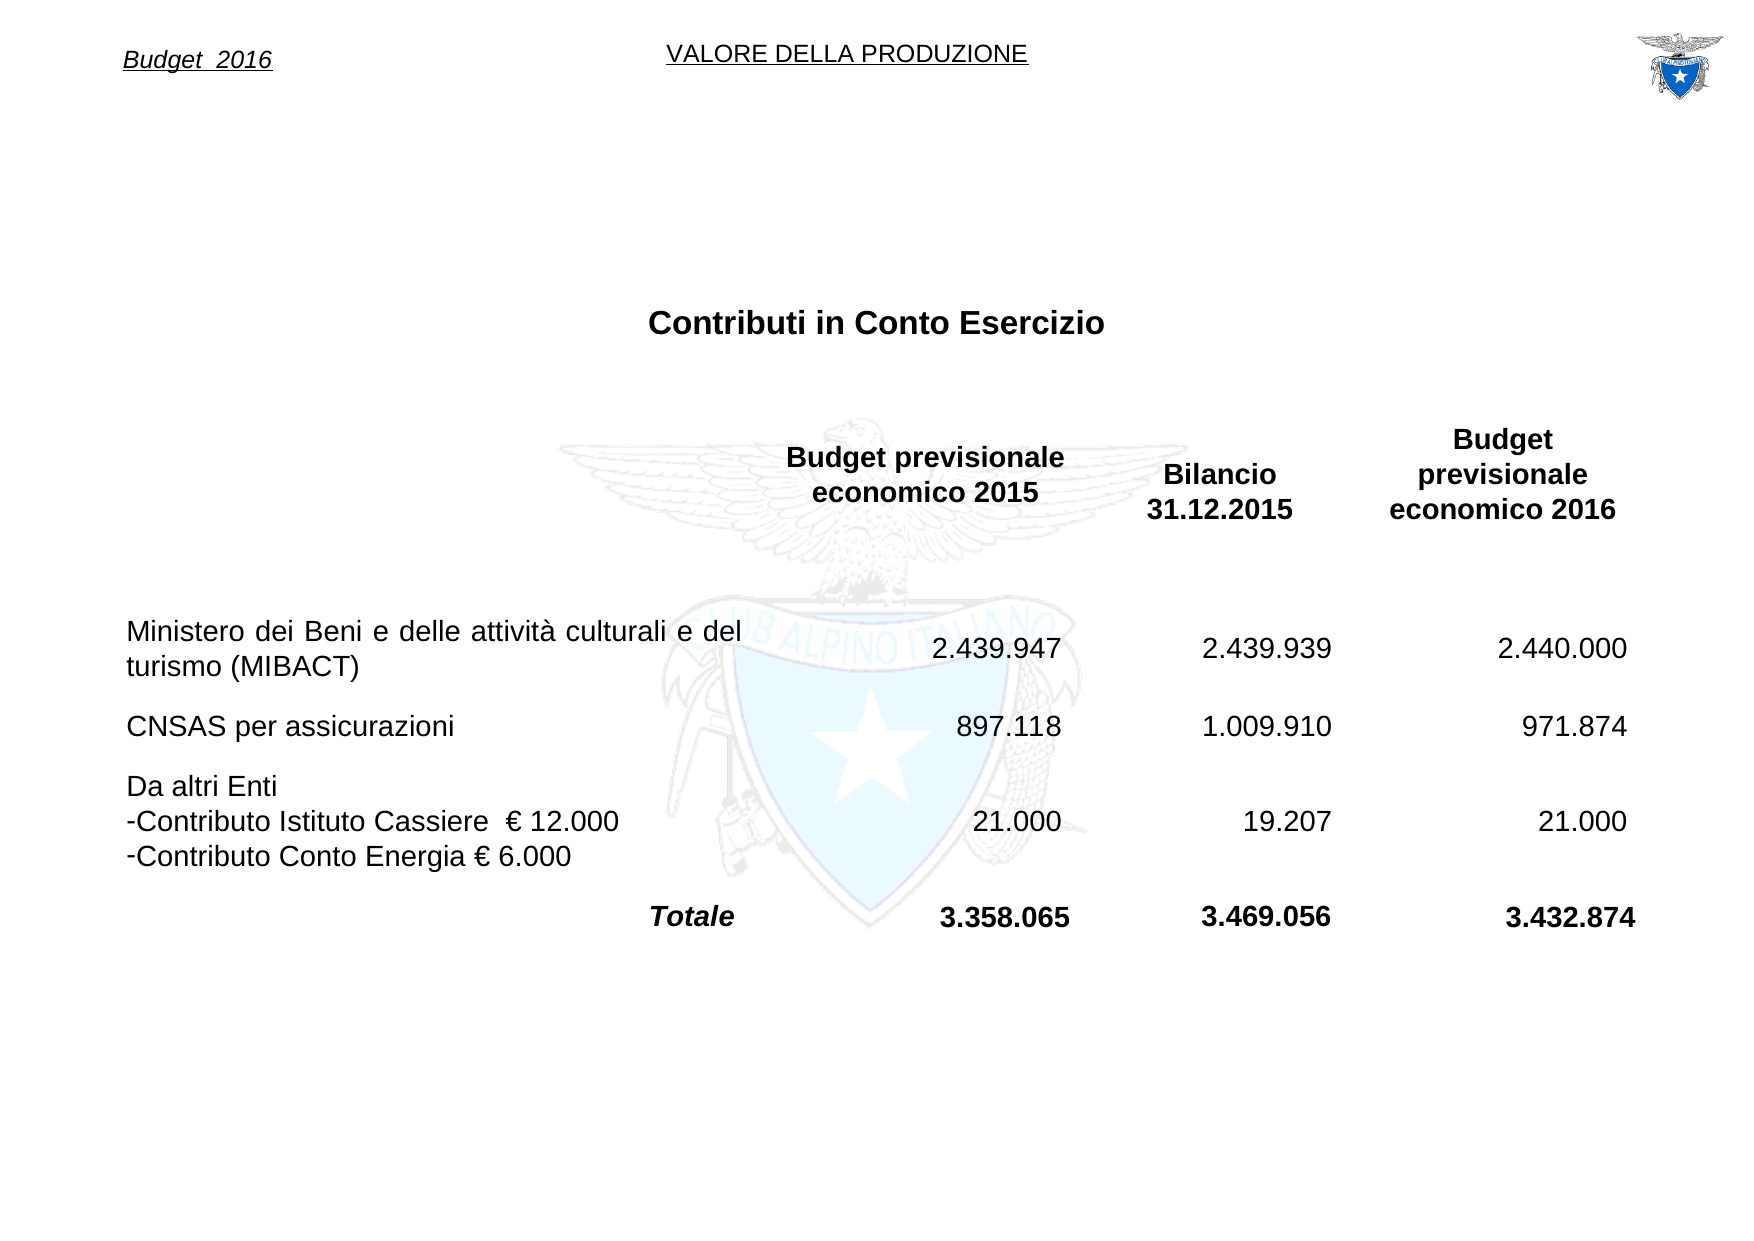

| VALORE DELLA PRODUZIONE |
| --- |
Budget 2016
| Contributi in Conto Esercizio | | | |
| --- | --- | --- | --- |
| | Budget previsionale economico 2015 | Bilancio 31.12.2015 | Budget previsionale economico 2016 |
| Ministero dei Beni e delle attività culturali e del turismo (MIBACT) | 2.439.947 | 2.439.939 | 2.440.000 |
| CNSAS per assicurazioni | 897.118 | 1.009.910 | 971.874 |
| Da altri Enti Contributo Istituto Cassiere € 12.000 Contributo Conto Energia € 6.000 | 21.000 | 19.207 | 21.000 |
| Totale | 3.358.065 | 3.469.056 | 3.432.874 |